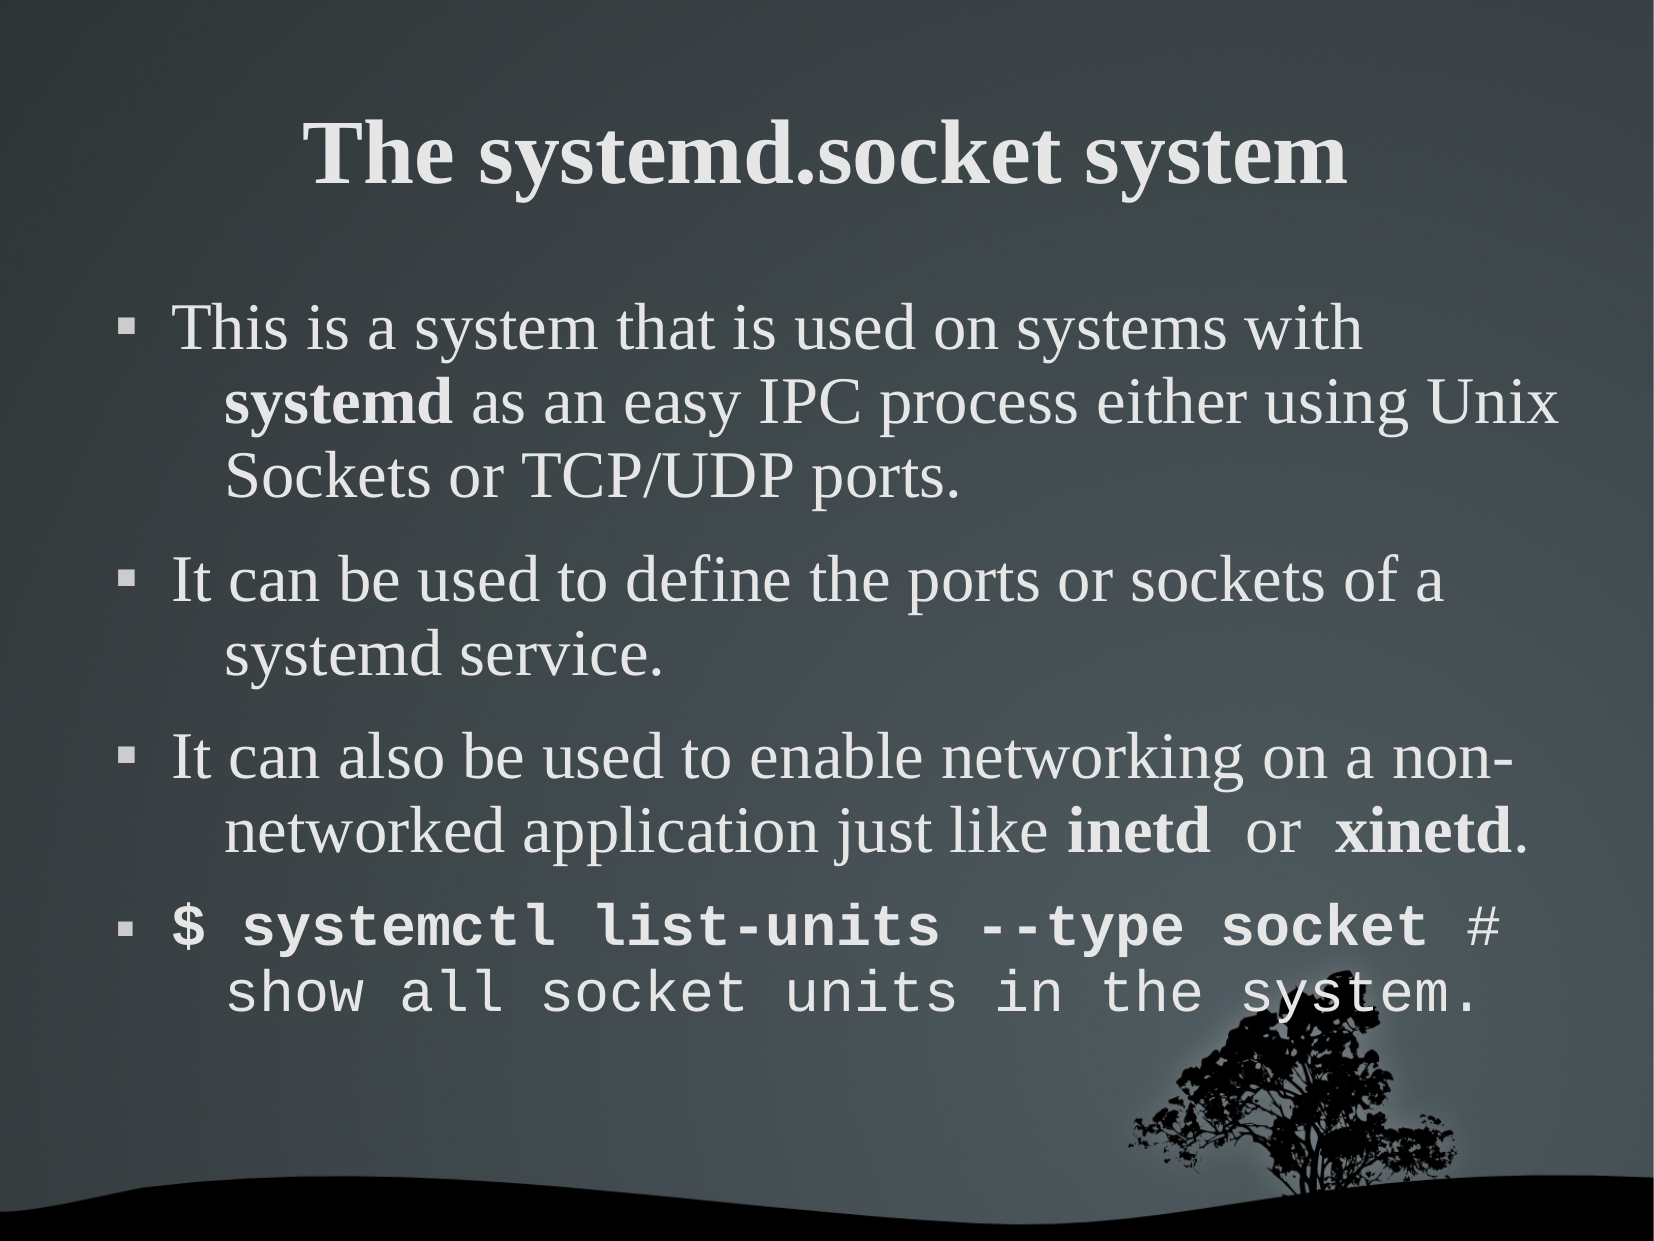

# The systemd.socket system
This is a system that is used on systems with systemd as an easy IPC process either using Unix Sockets or TCP/UDP ports.
It can be used to define the ports or sockets of a systemd service.
It can also be used to enable networking on a non-networked application just like inetd or xinetd.
$ systemctl list-units --type socket # show all socket units in the system.